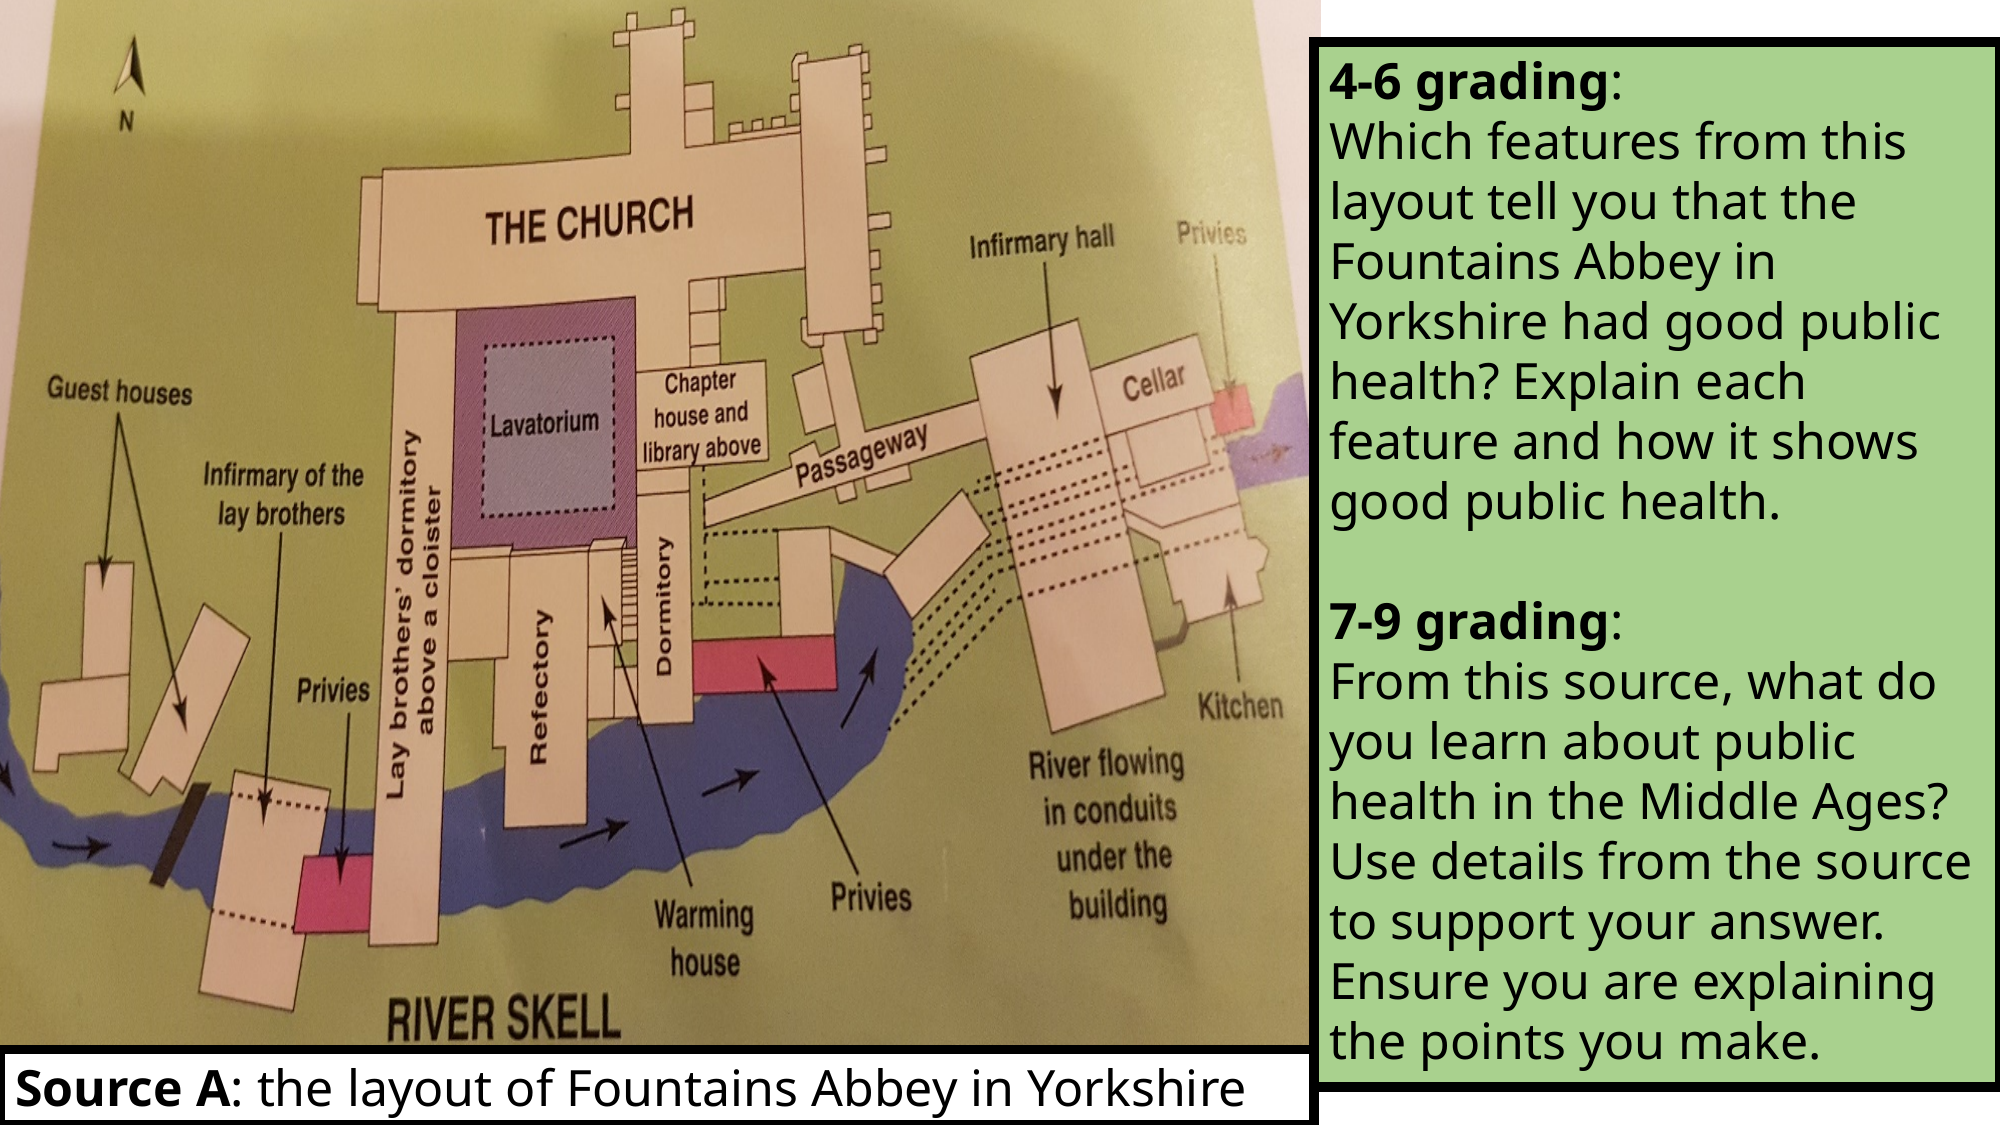

4-6 grading:
Which features from this layout tell you that the Fountains Abbey in Yorkshire had good public health? Explain each feature and how it shows good public health.
7-9 grading:
From this source, what do you learn about public health in the Middle Ages? Use details from the source to support your answer. Ensure you are explaining the points you make.
#
Source A: the layout of Fountains Abbey in Yorkshire